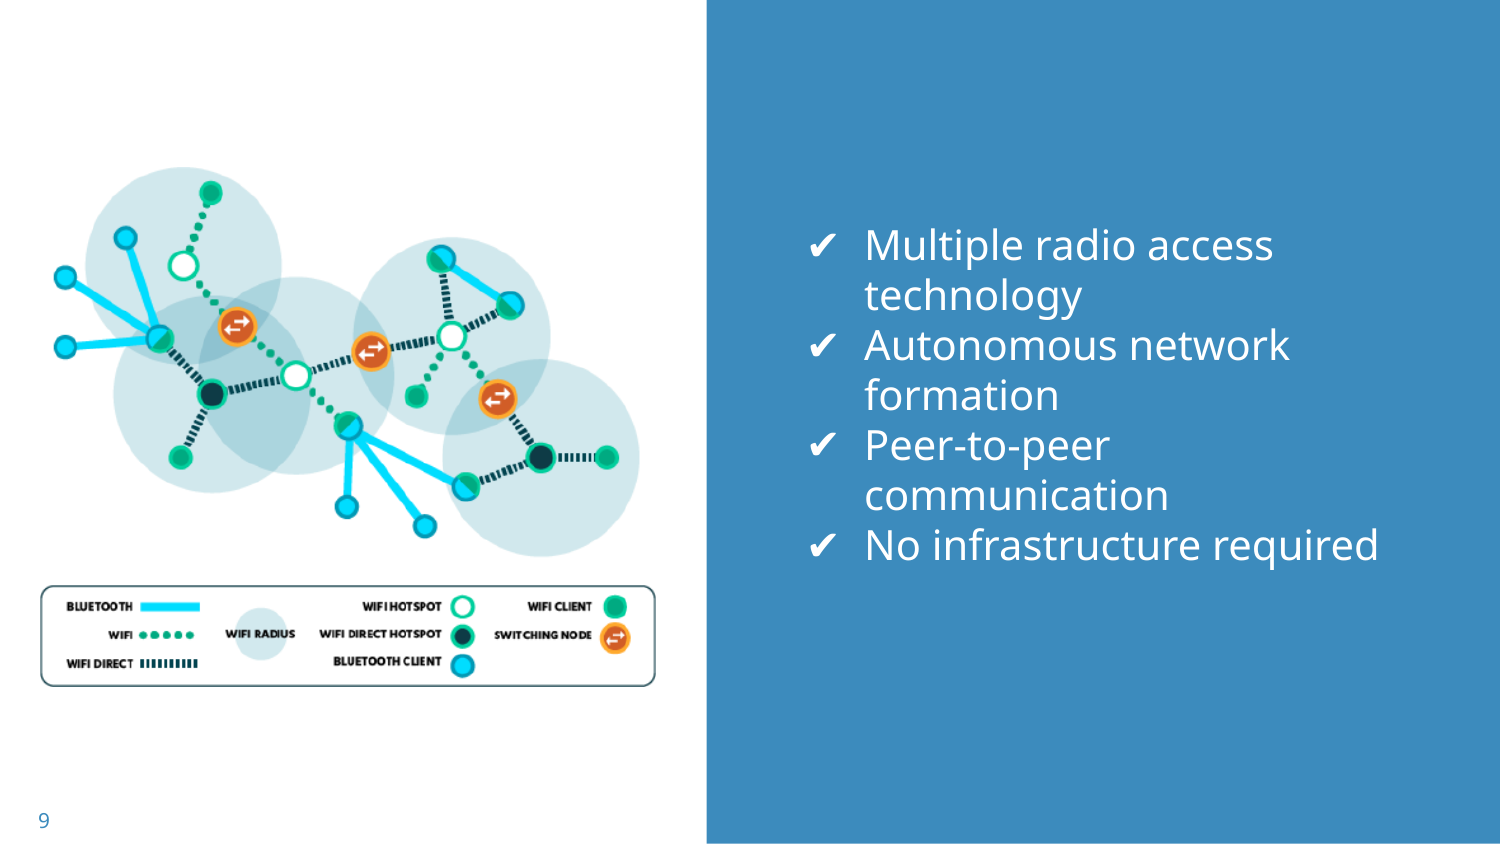

# Multiple radio access technology
Autonomous network formation
Peer-to-peer communication
No infrastructure required